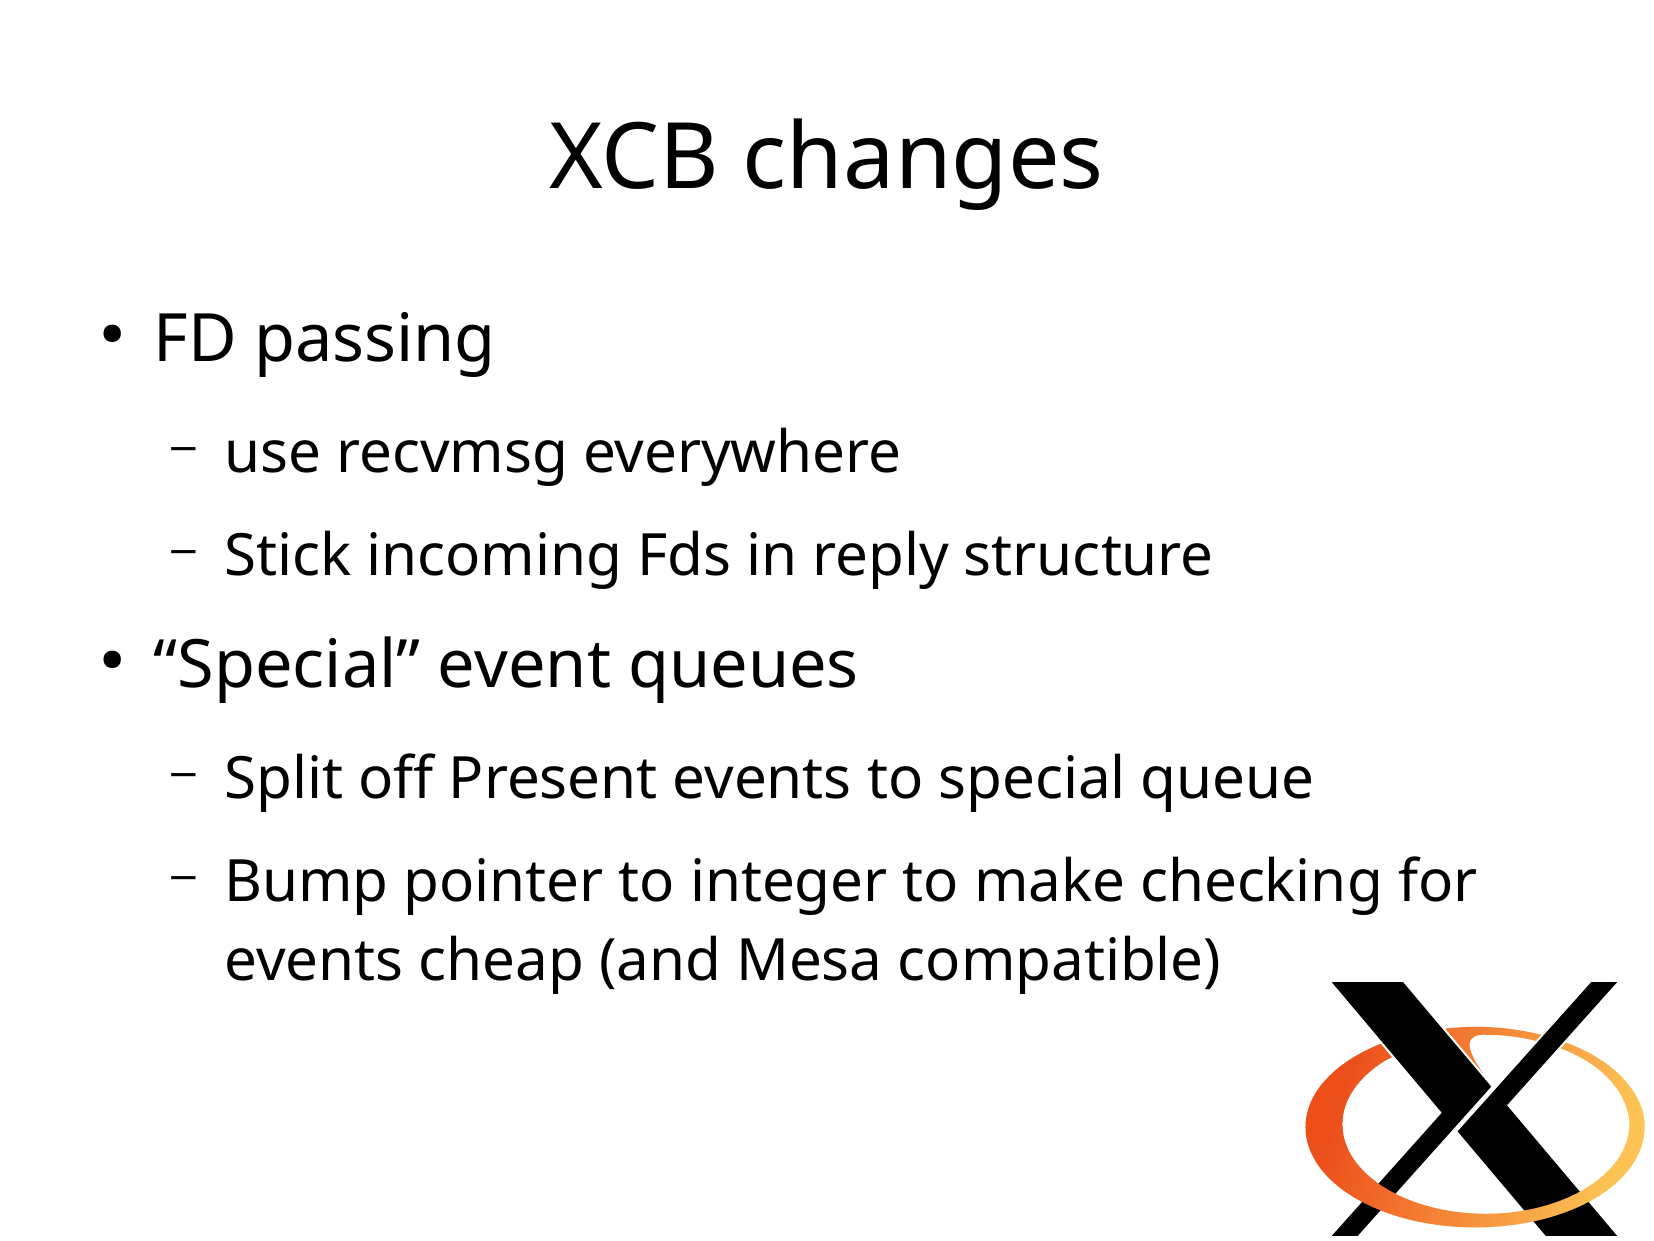

# XCB changes
FD passing
use recvmsg everywhere
Stick incoming Fds in reply structure
“Special” event queues
Split off Present events to special queue
Bump pointer to integer to make checking for events cheap (and Mesa compatible)